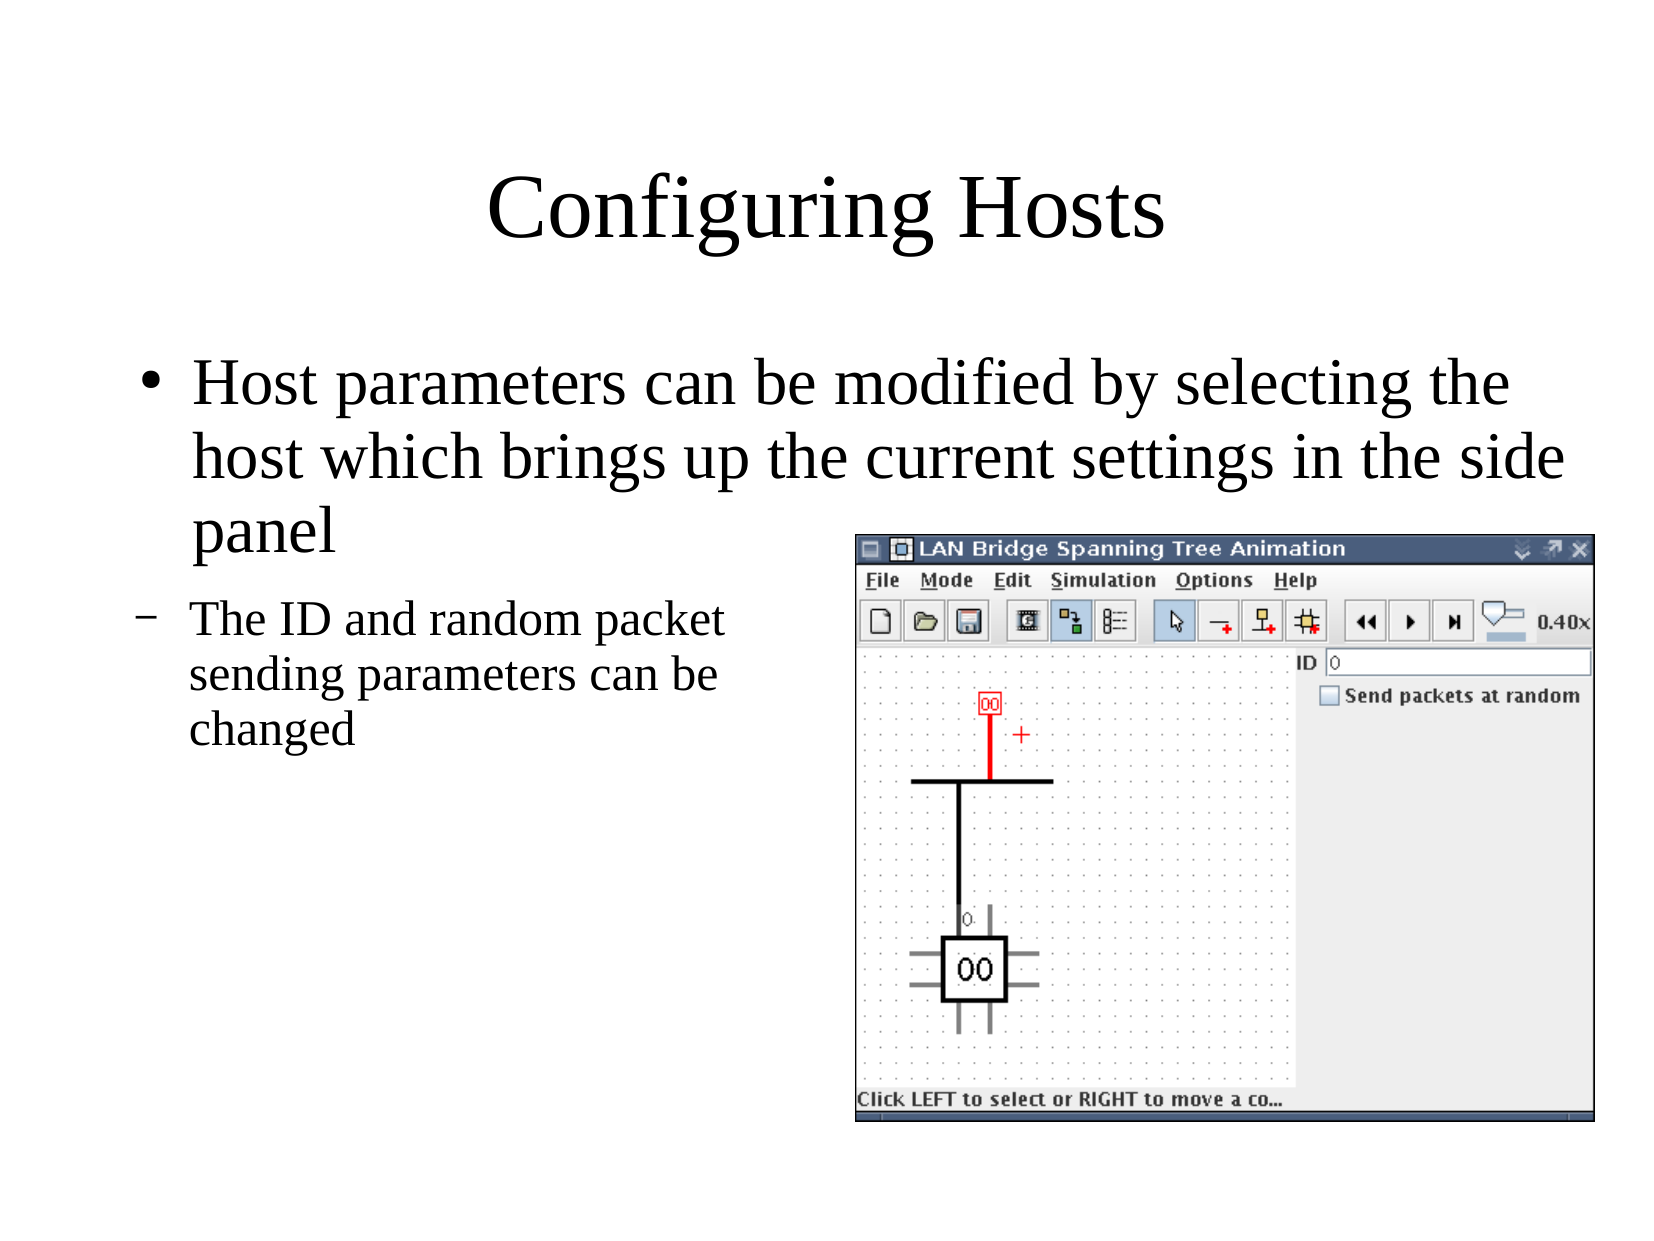

# Configuring Hosts
Host parameters can be modified by selecting the host which brings up the current settings in the side panel
The ID and random packet sending parameters can be changed